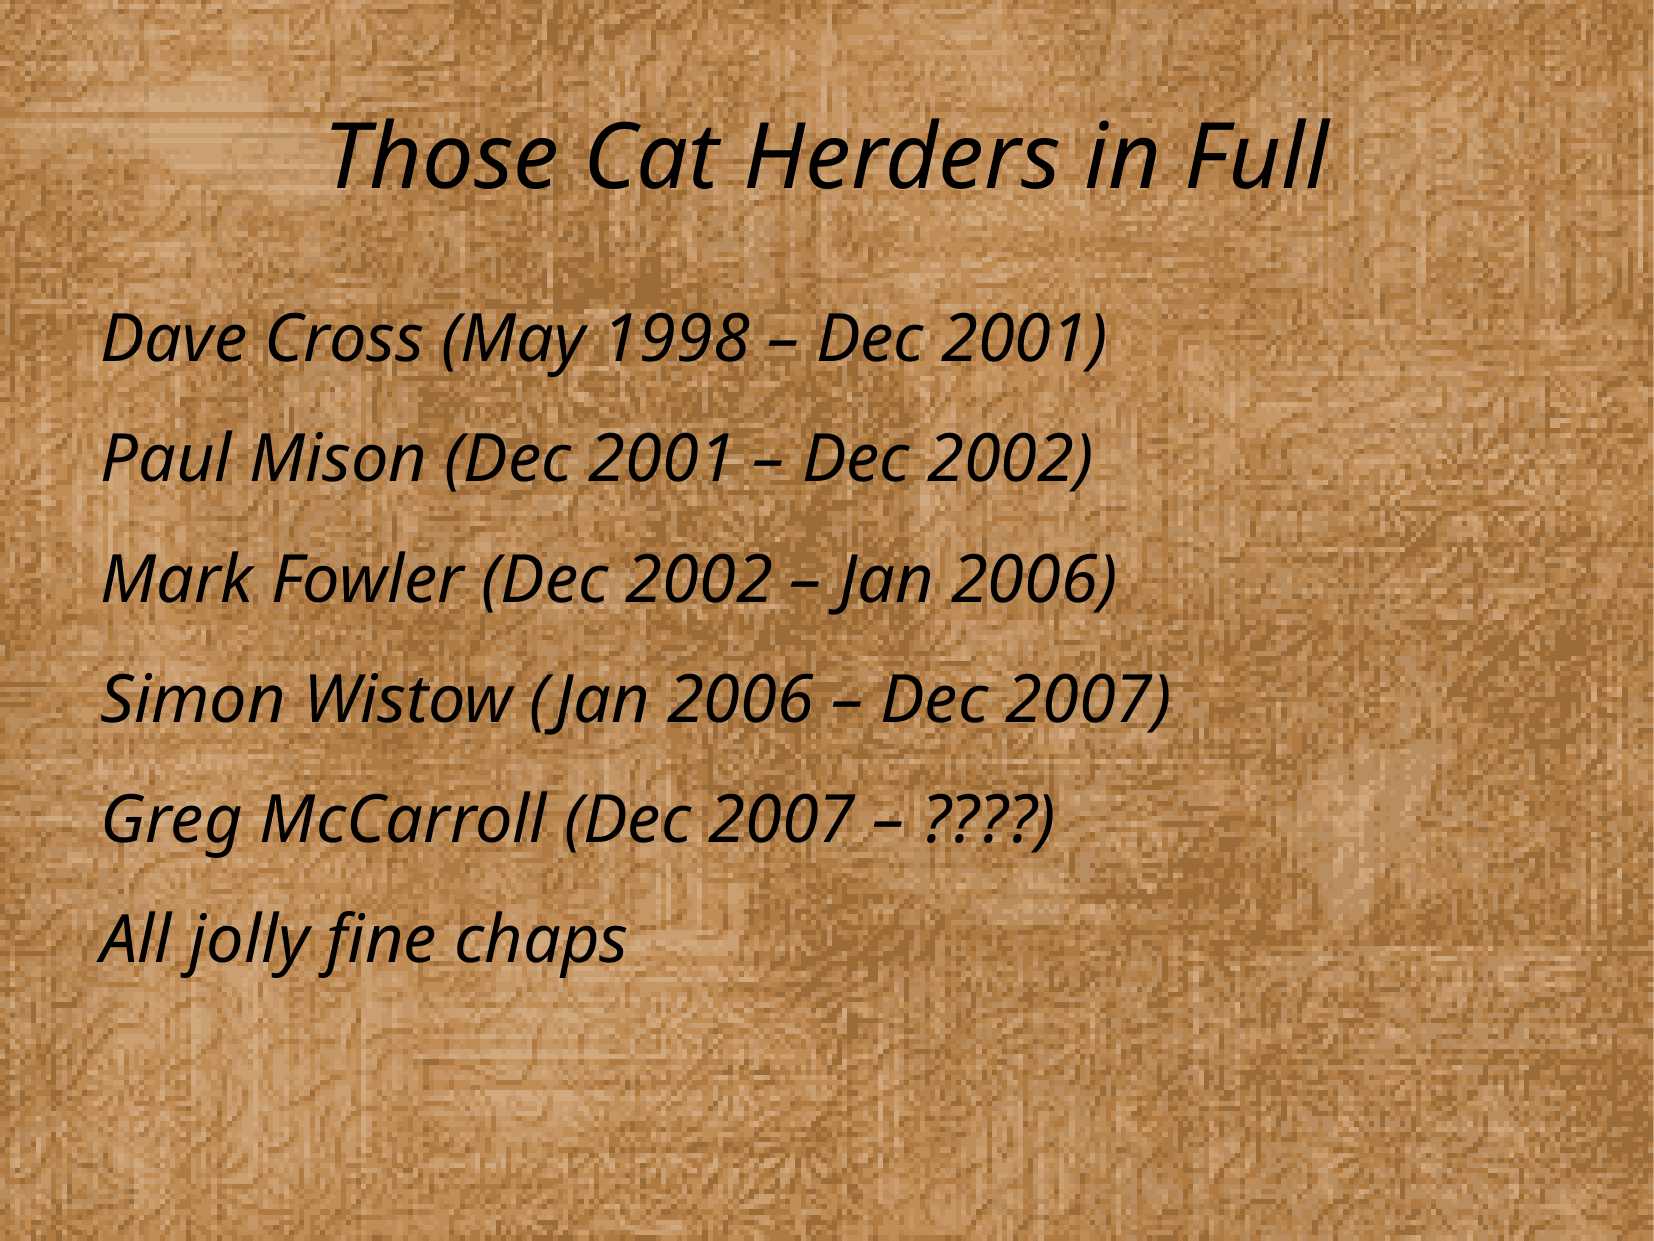

# Those Cat Herders in Full
Dave Cross (May 1998 – Dec 2001)
Paul Mison (Dec 2001 – Dec 2002)
Mark Fowler (Dec 2002 – Jan 2006)
Simon Wistow (Jan 2006 – Dec 2007)
Greg McCarroll (Dec 2007 – ????)
All jolly fine chaps